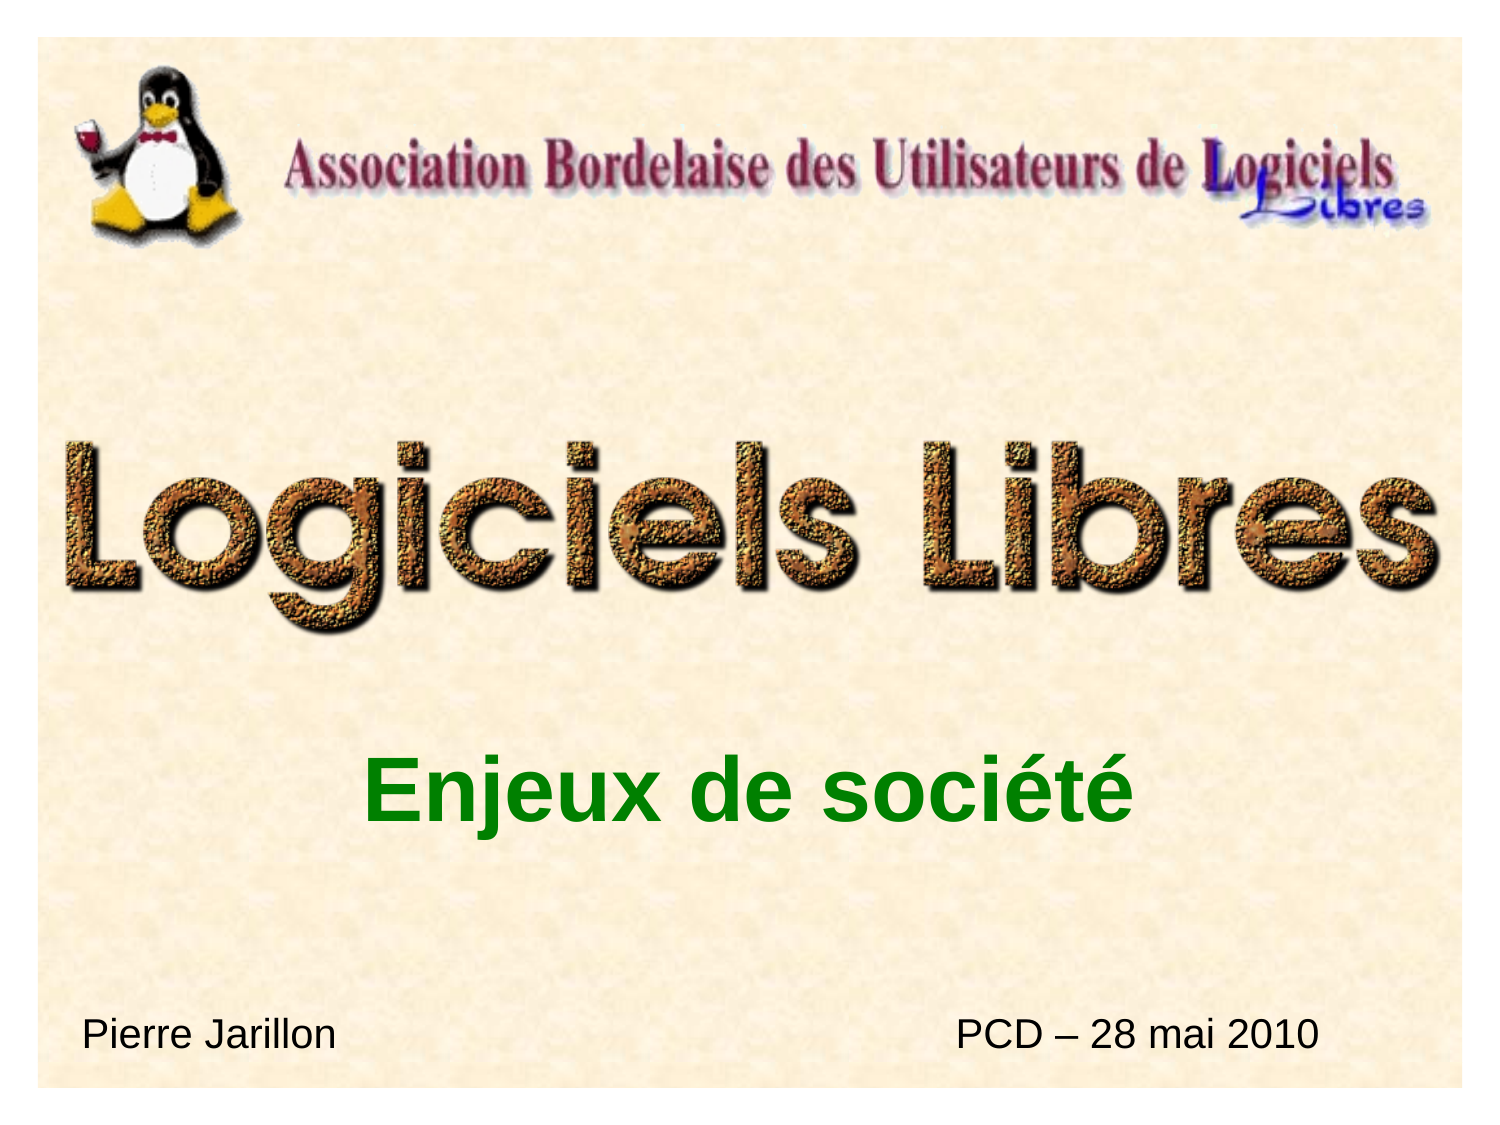

Enjeux de société
Pierre Jarillon 									PCD – 28 mai 2010